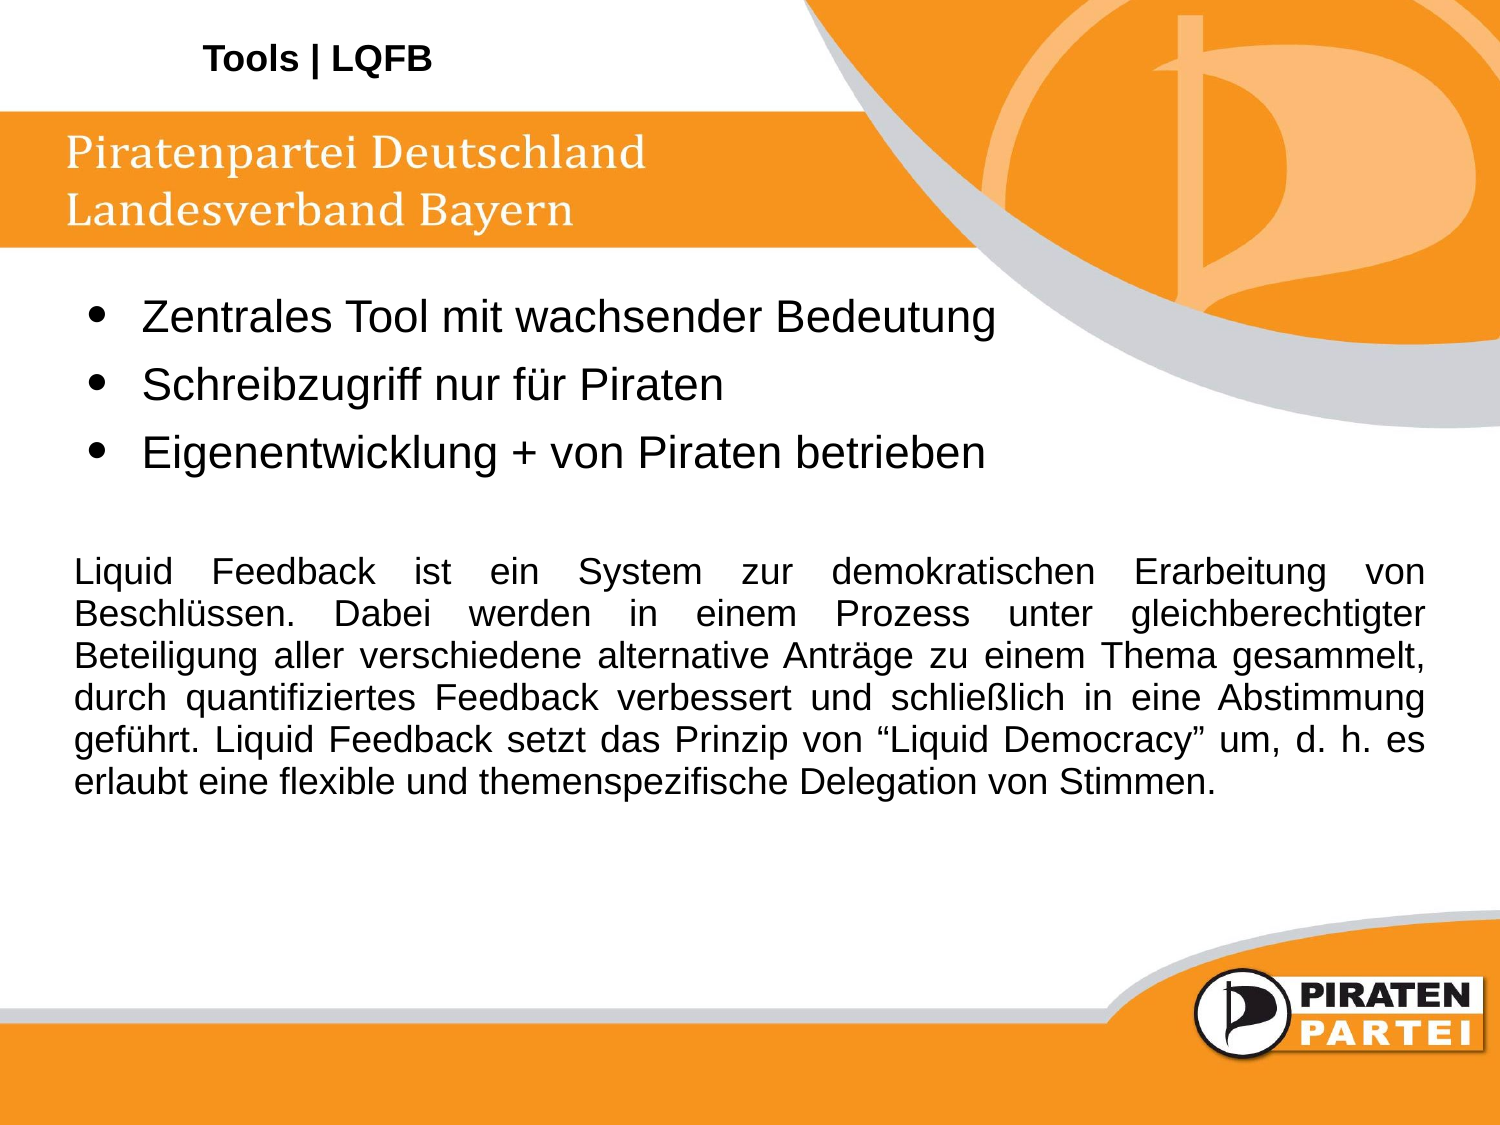

Tools | LQFB
Zentrales Tool mit wachsender Bedeutung
Schreibzugriff nur für Piraten
Eigenentwicklung + von Piraten betrieben
Liquid Feedback ist ein System zur demokratischen Erarbeitung von Beschlüssen. Dabei werden in einem Prozess unter gleichberechtigter Beteiligung aller verschiedene alternative Anträge zu einem Thema gesammelt, durch quantifiziertes Feedback verbessert und schließlich in eine Abstimmung geführt. Liquid Feedback setzt das Prinzip von “Liquid Democracy” um, d. h. es erlaubt eine flexible und themenspezifische Delegation von Stimmen.